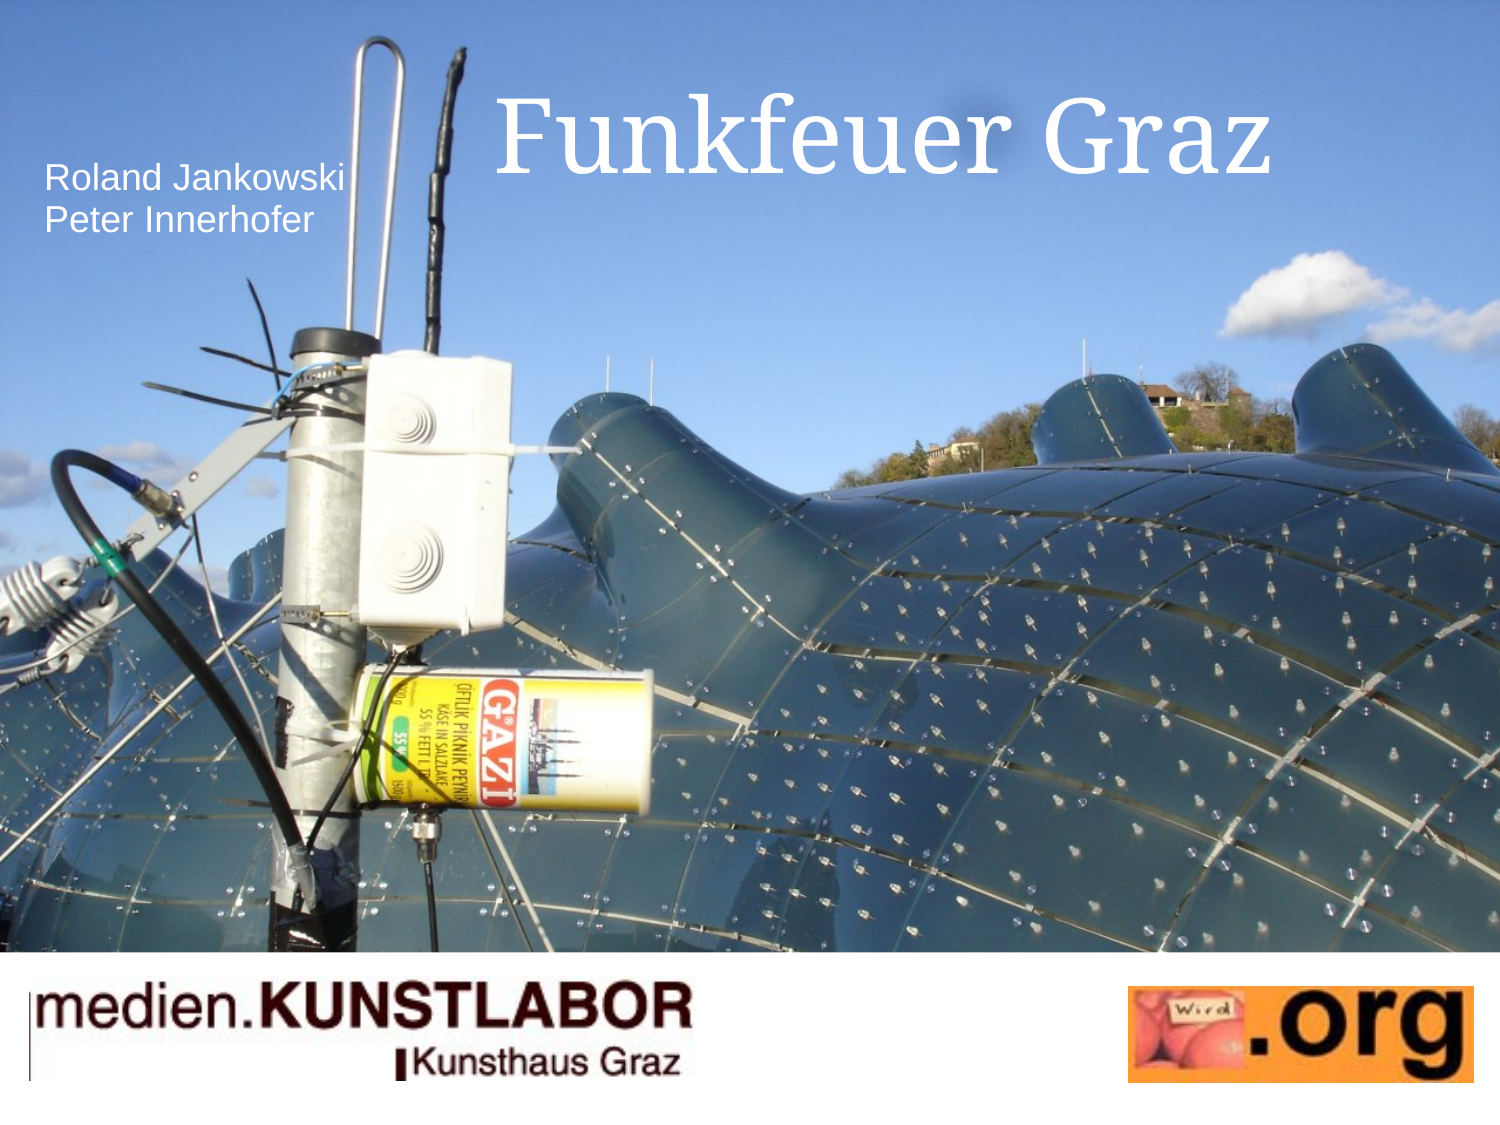

# Funkfeuer Graz
Roland Jankowski
Peter Innerhofer